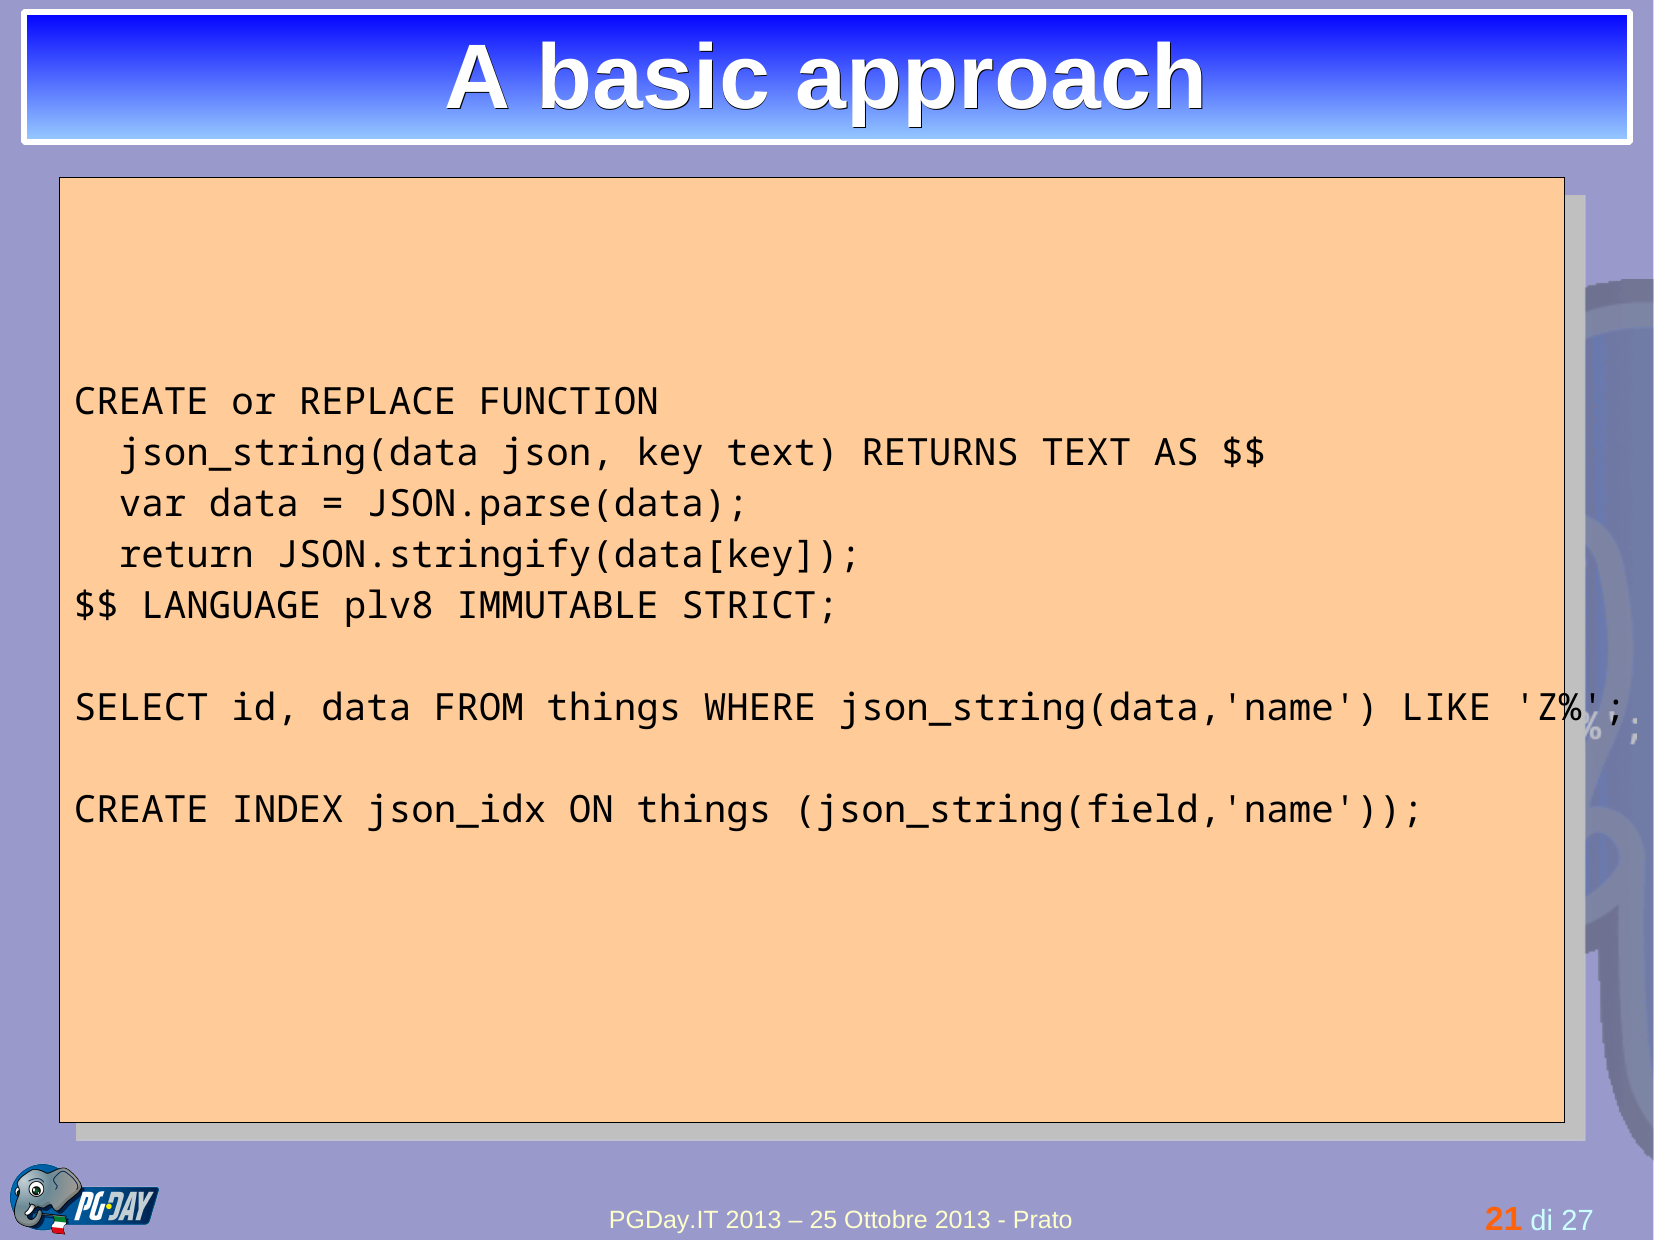

# A basic approach
CREATE or REPLACE FUNCTION
 json_string(data json, key text) RETURNS TEXT AS $$
 var data = JSON.parse(data);
 return JSON.stringify(data[key]);
$$ LANGUAGE plv8 IMMUTABLE STRICT;
SELECT id, data FROM things WHERE json_string(data,'name') LIKE 'Z%';
CREATE INDEX json_idx ON things (json_string(field,'name'));